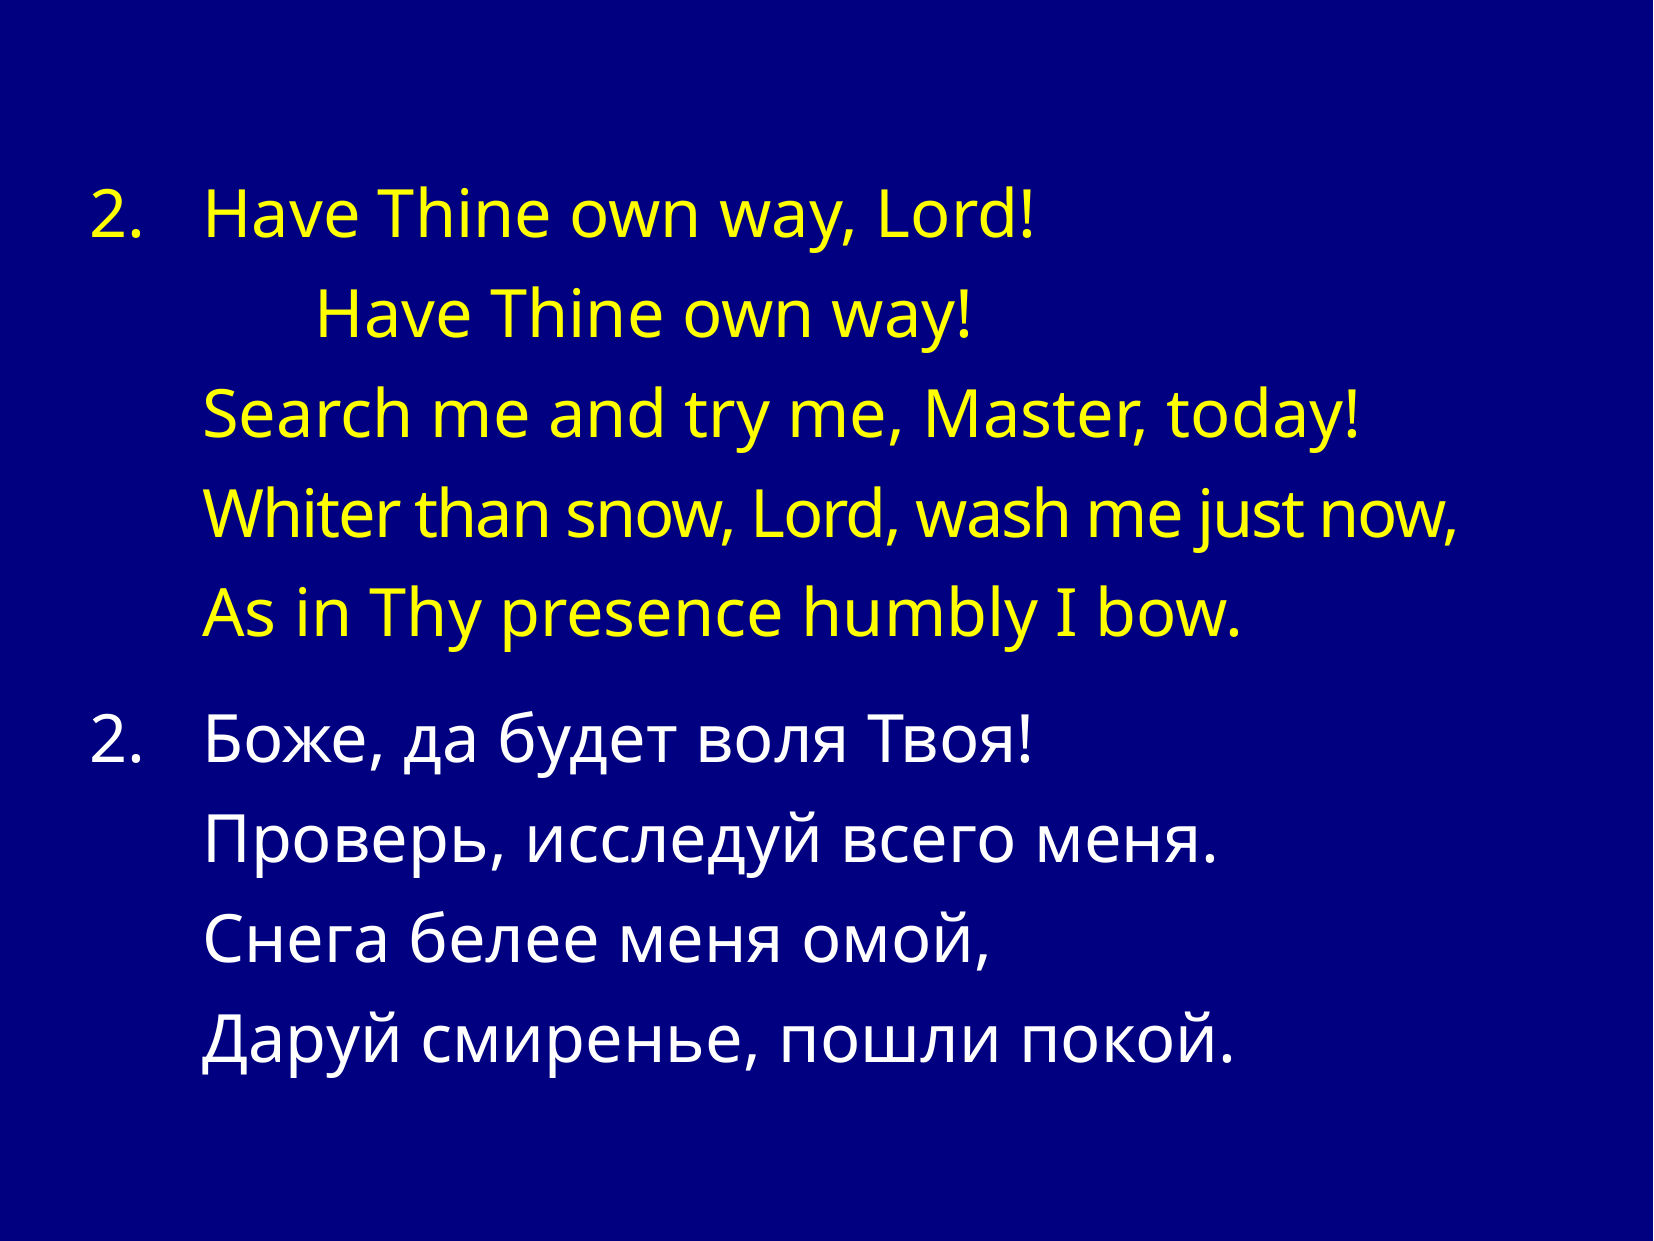

2.	Have Thine own way, Lord!
		Have Thine own way!
	Search me and try me, Master, today!
	Whiter than snow, Lord, wash me just now,
	As in Thy presence humbly I bow.
2.	Боже, да будет воля Твоя!
	Проверь, исследуй всего меня.
	Снега белее меня омой,
	Даруй смиренье, пошли покой.